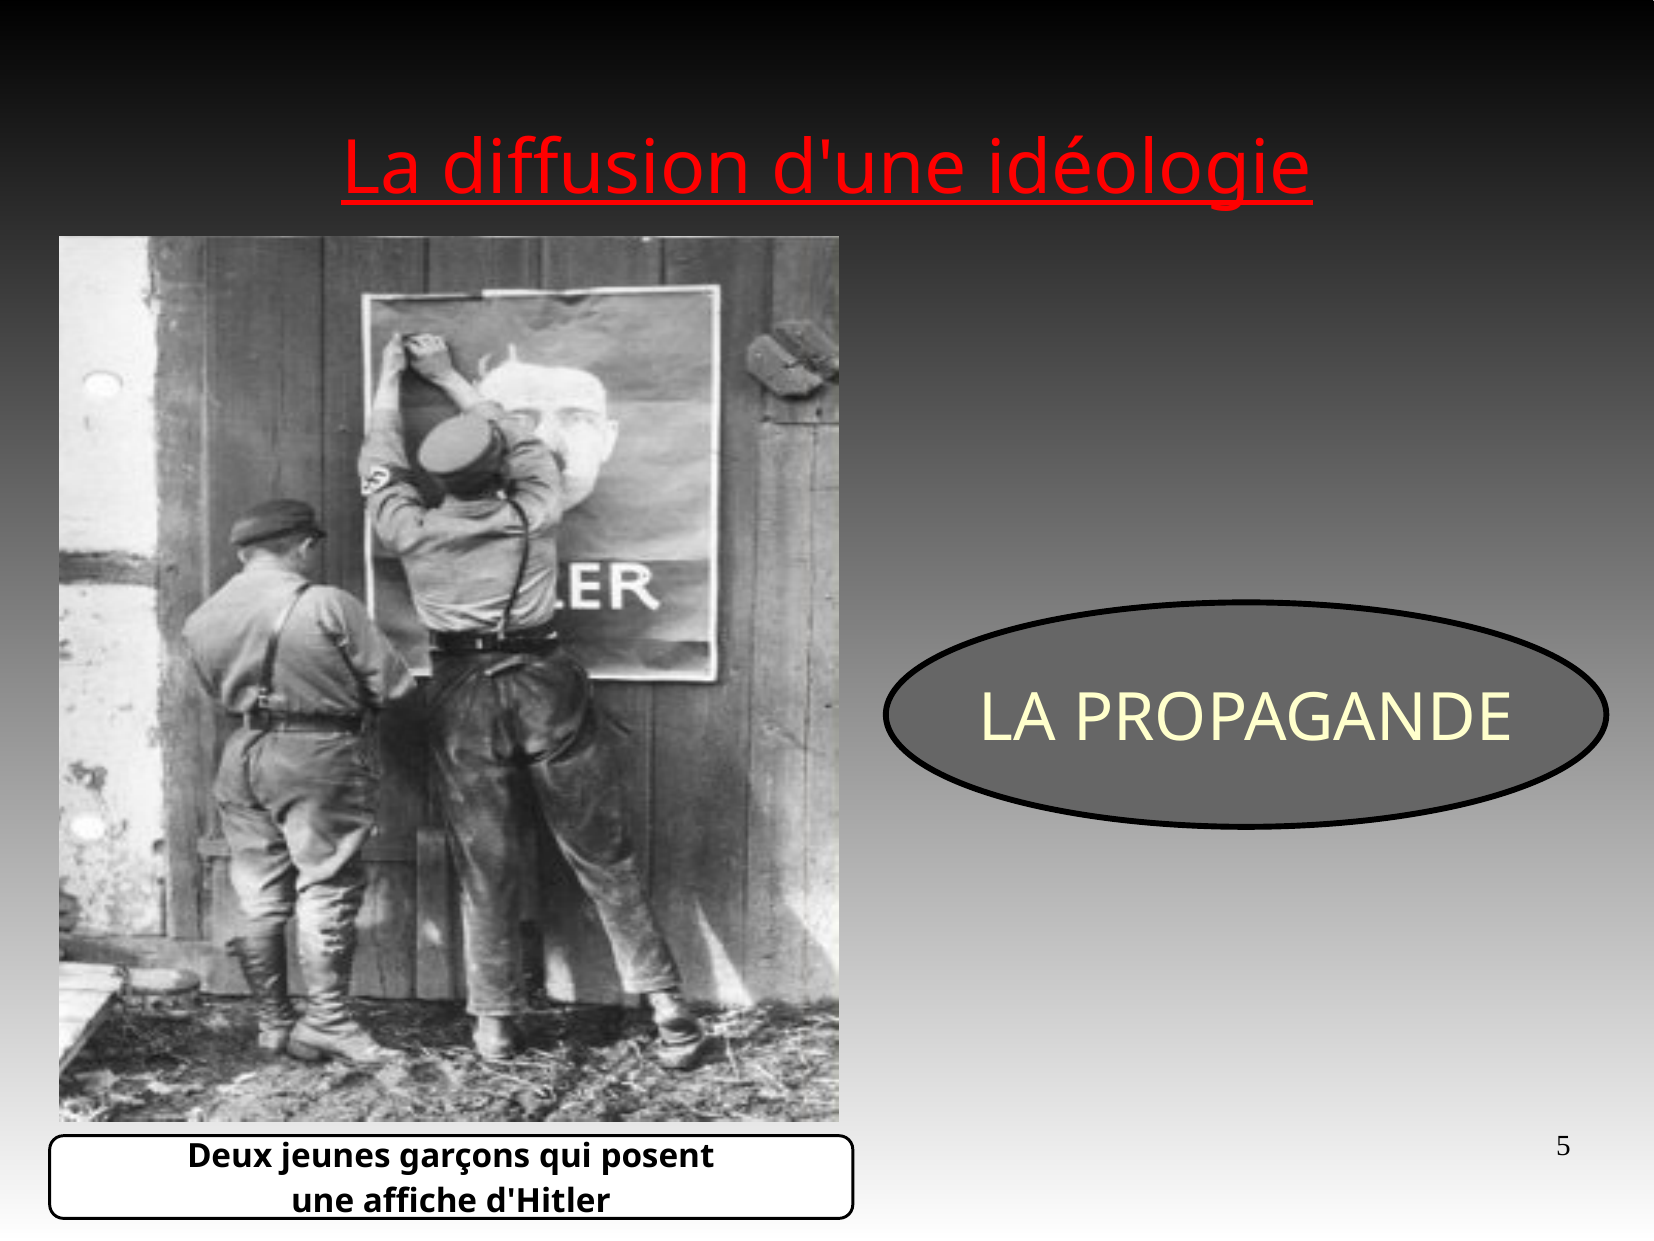

La diffusion d'une idéologie
LA PROPAGANDE
5
Deux jeunes garçons qui posent
une affiche d'Hitler